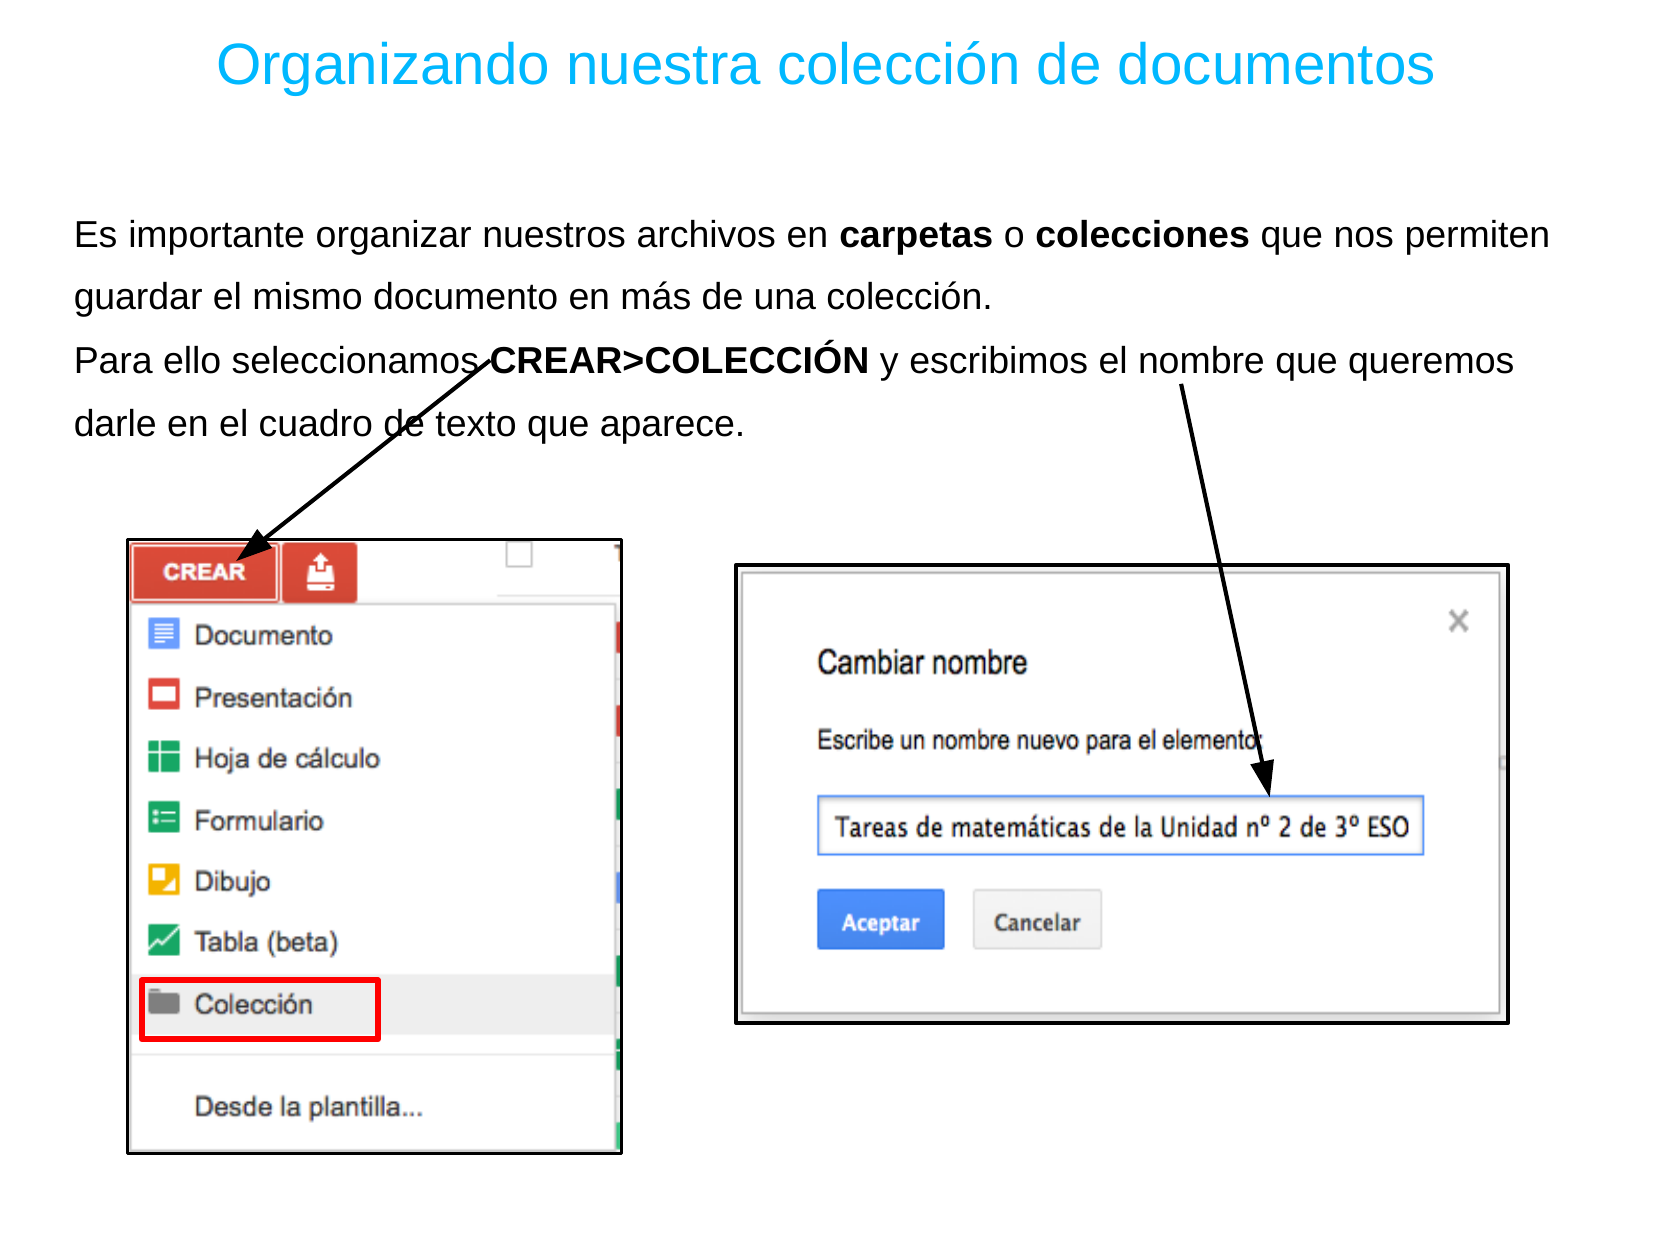

# Organizando nuestra colección de documentos
Es importante organizar nuestros archivos en carpetas o colecciones que nos permiten guardar el mismo documento en más de una colección.
Para ello seleccionamos CREAR>COLECCIÓN y escribimos el nombre que queremos darle en el cuadro de texto que aparece.